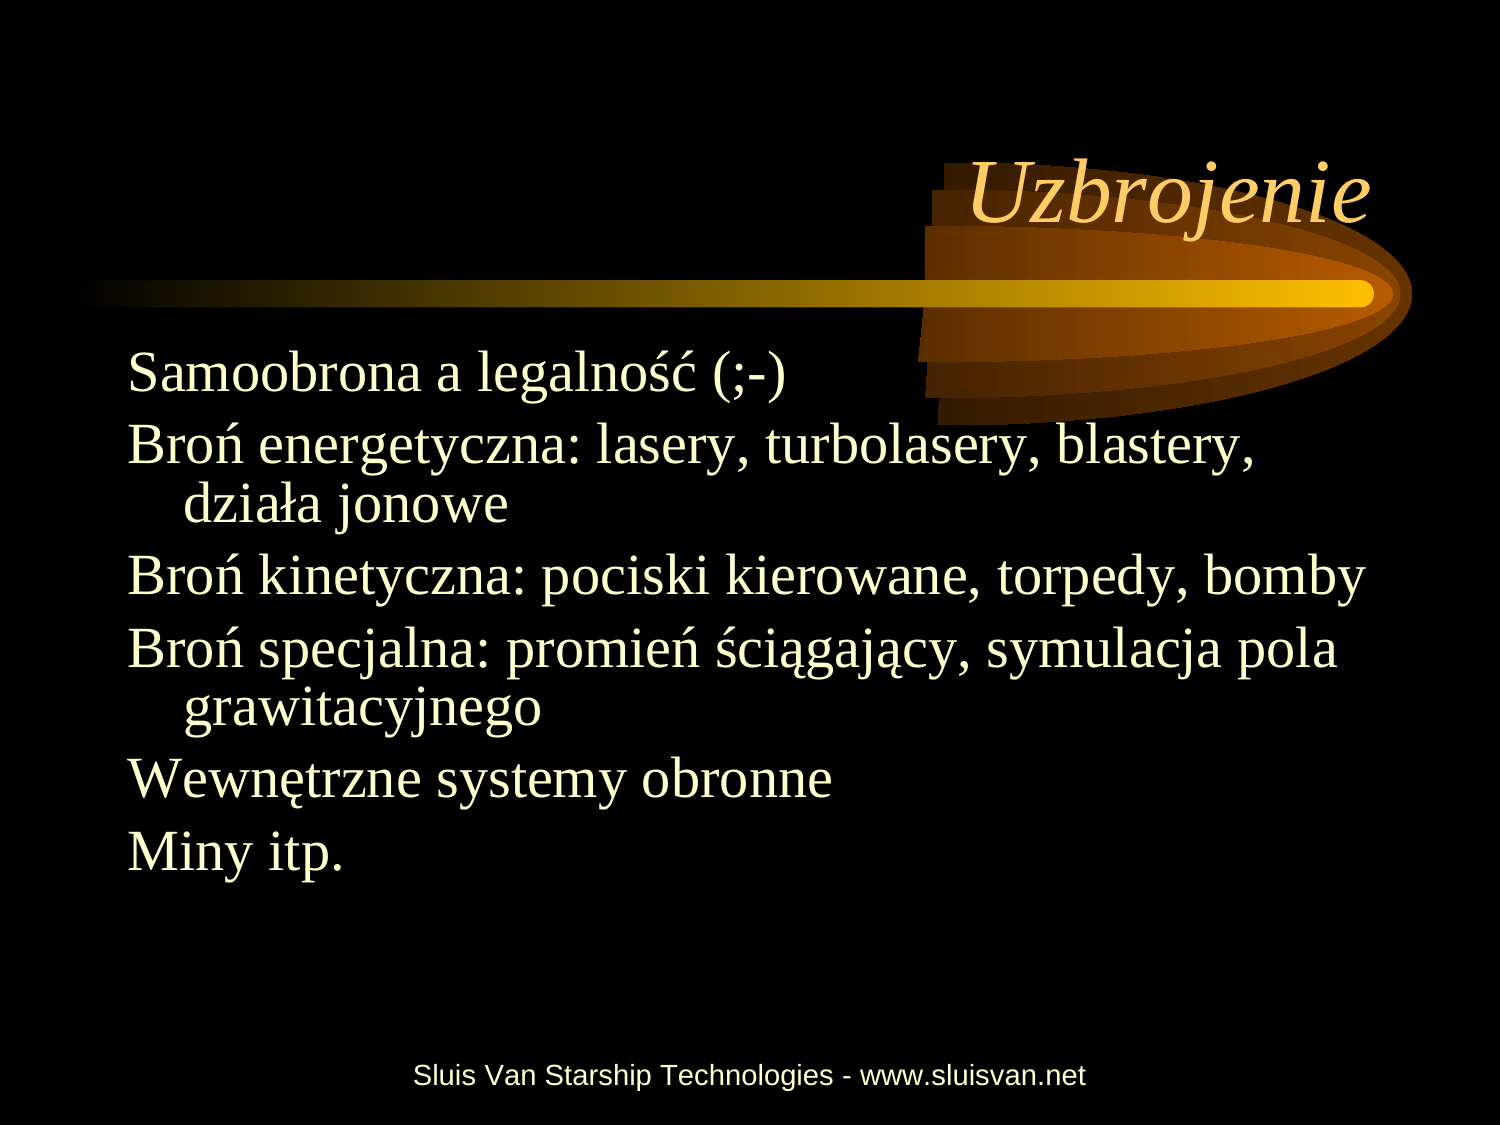

# Uzbrojenie
Samoobrona a legalność (;-)
Broń energetyczna: lasery, turbolasery, blastery, działa jonowe
Broń kinetyczna: pociski kierowane, torpedy, bomby
Broń specjalna: promień ściągający, symulacja pola grawitacyjnego
Wewnętrzne systemy obronne
Miny itp.
Sluis Van Starship Technologies - www.sluisvan.net